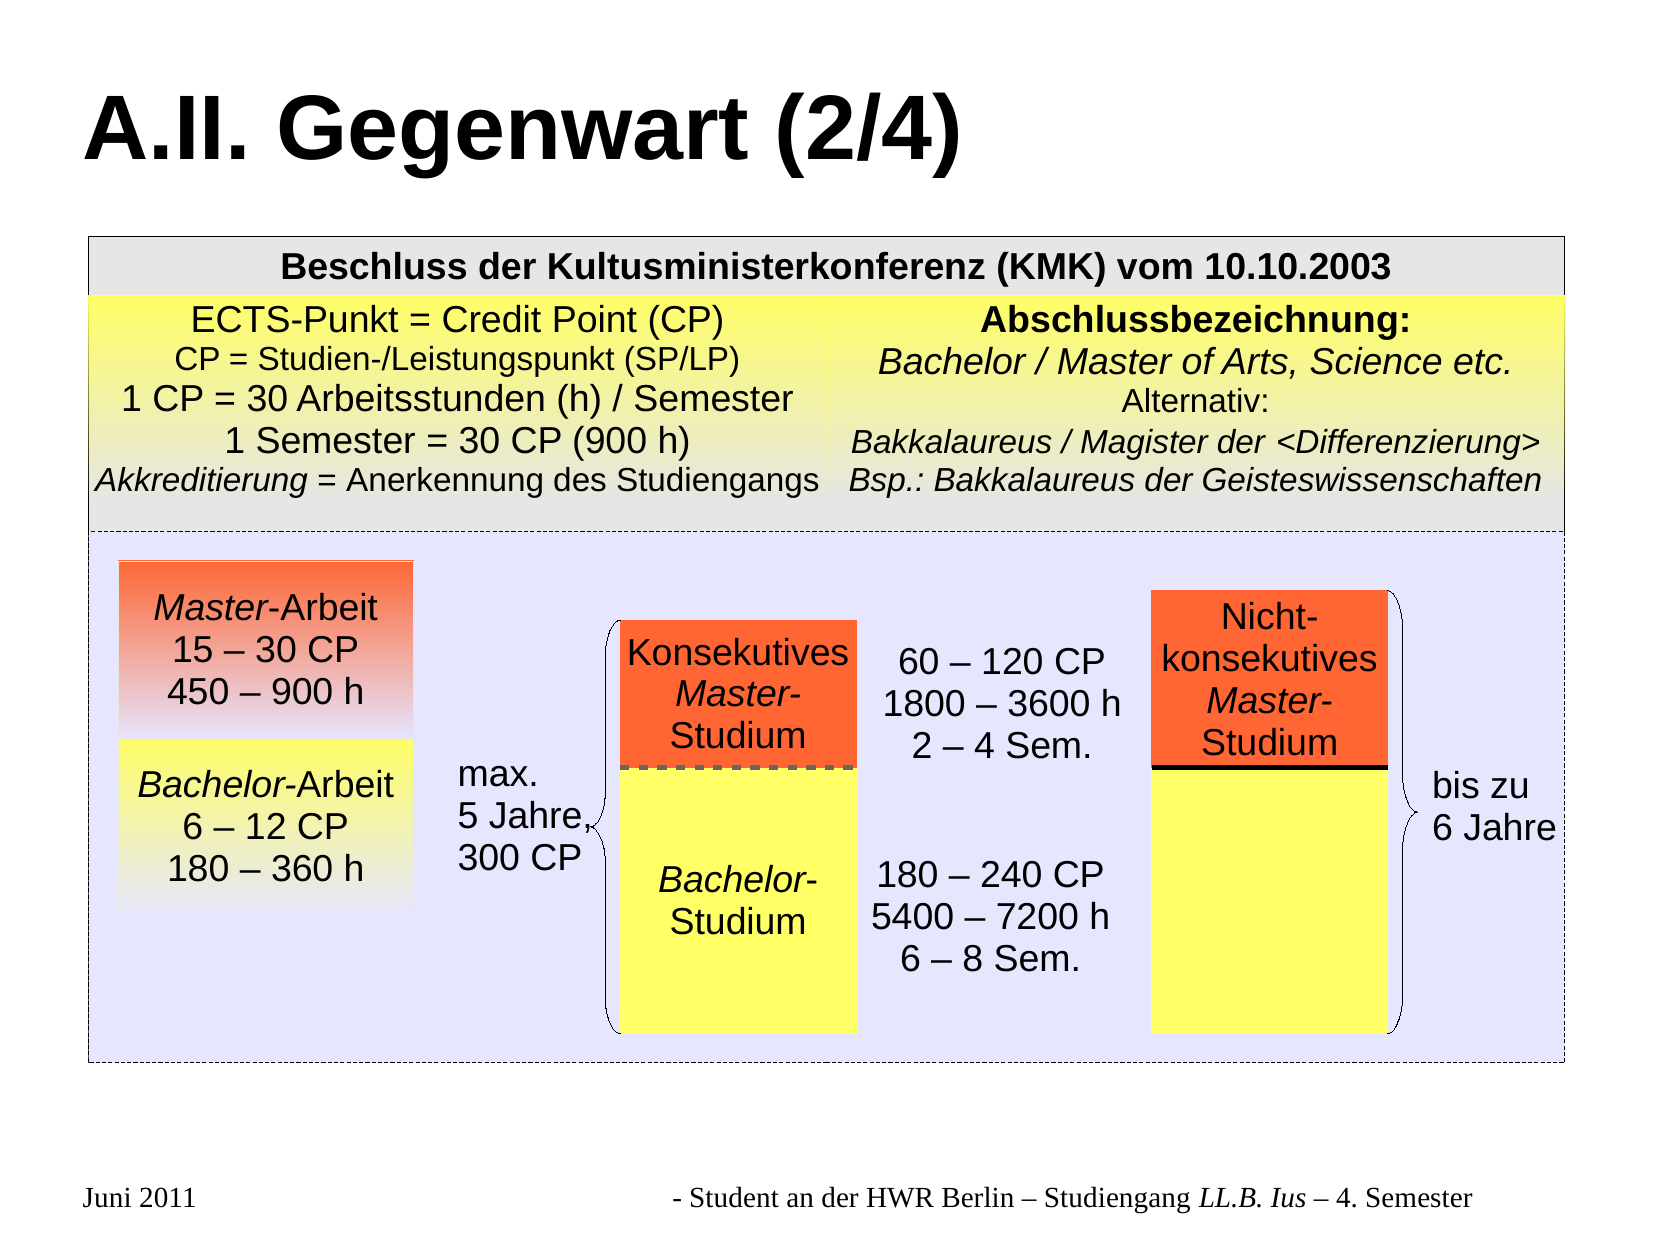

# A.II. Gegenwart (2/4)
Beschluss der Kultusministerkonferenz (KMK) vom 10.10.2003
ECTS-Punkt = Credit Point (CP)
CP = Studien-/Leistungspunkt (SP/LP)
1 CP = 30 Arbeitsstunden (h) / Semester
1 Semester = 30 CP (900 h)
Akkreditierung = Anerkennung des Studiengangs
Abschlussbezeichnung:
Bachelor / Master of Arts, Science etc.
Alternativ:
Bakkalaureus / Magister der <Differenzierung>
Bsp.: Bakkalaureus der Geisteswissenschaften
Master-Arbeit
15 – 30 CP
450 – 900 h
Nicht-
konsekutives
Master-
Studium
Konsekutives
Master-
Studium
60 – 120 CP
1800 – 3600 h
2 – 4 Sem.
Bachelor-Arbeit
6 – 12 CP
180 – 360 h
max.
5 Jahre,
300 CP
bis zu
6 Jahre
Bachelor-
Studium
180 – 240 CP
5400 – 7200 h
6 – 8 Sem.